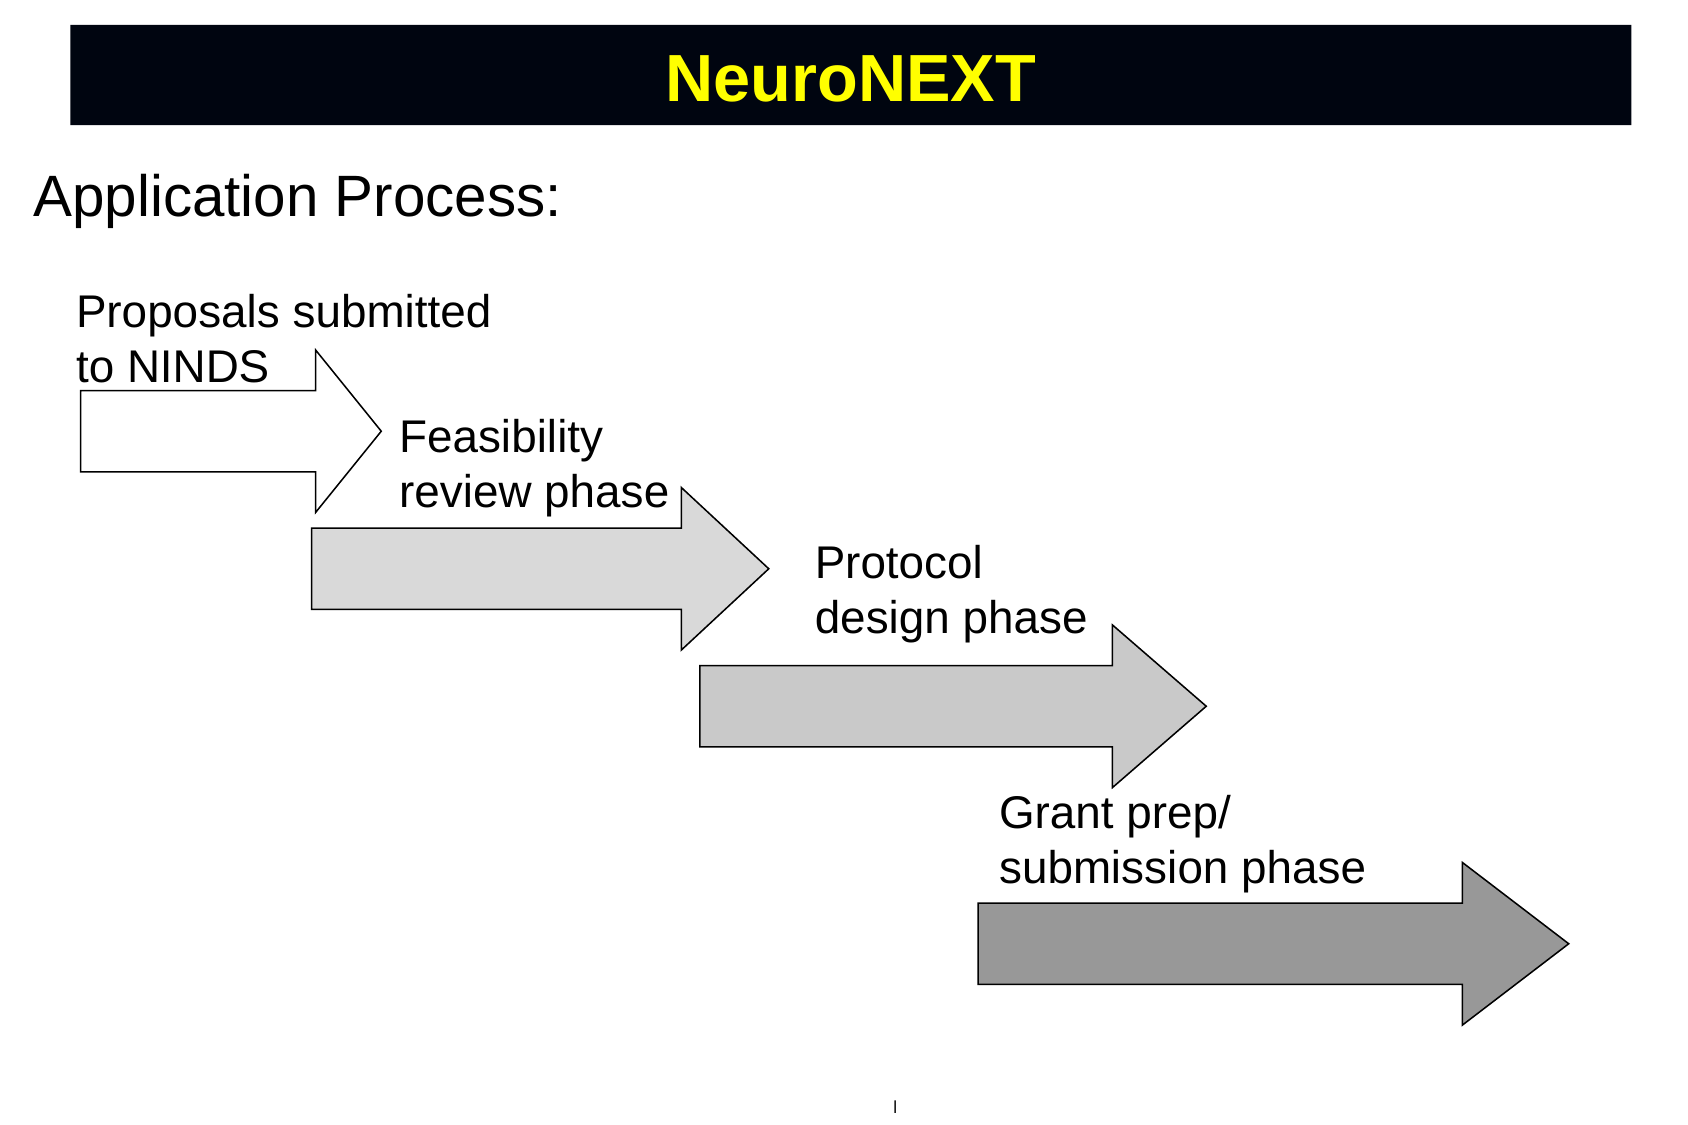

NeuroNEXT
Application Process:
Proposals submitted to NINDS
Feasibility review phase
Protocol design phase
Grant prep/ submission phase
l